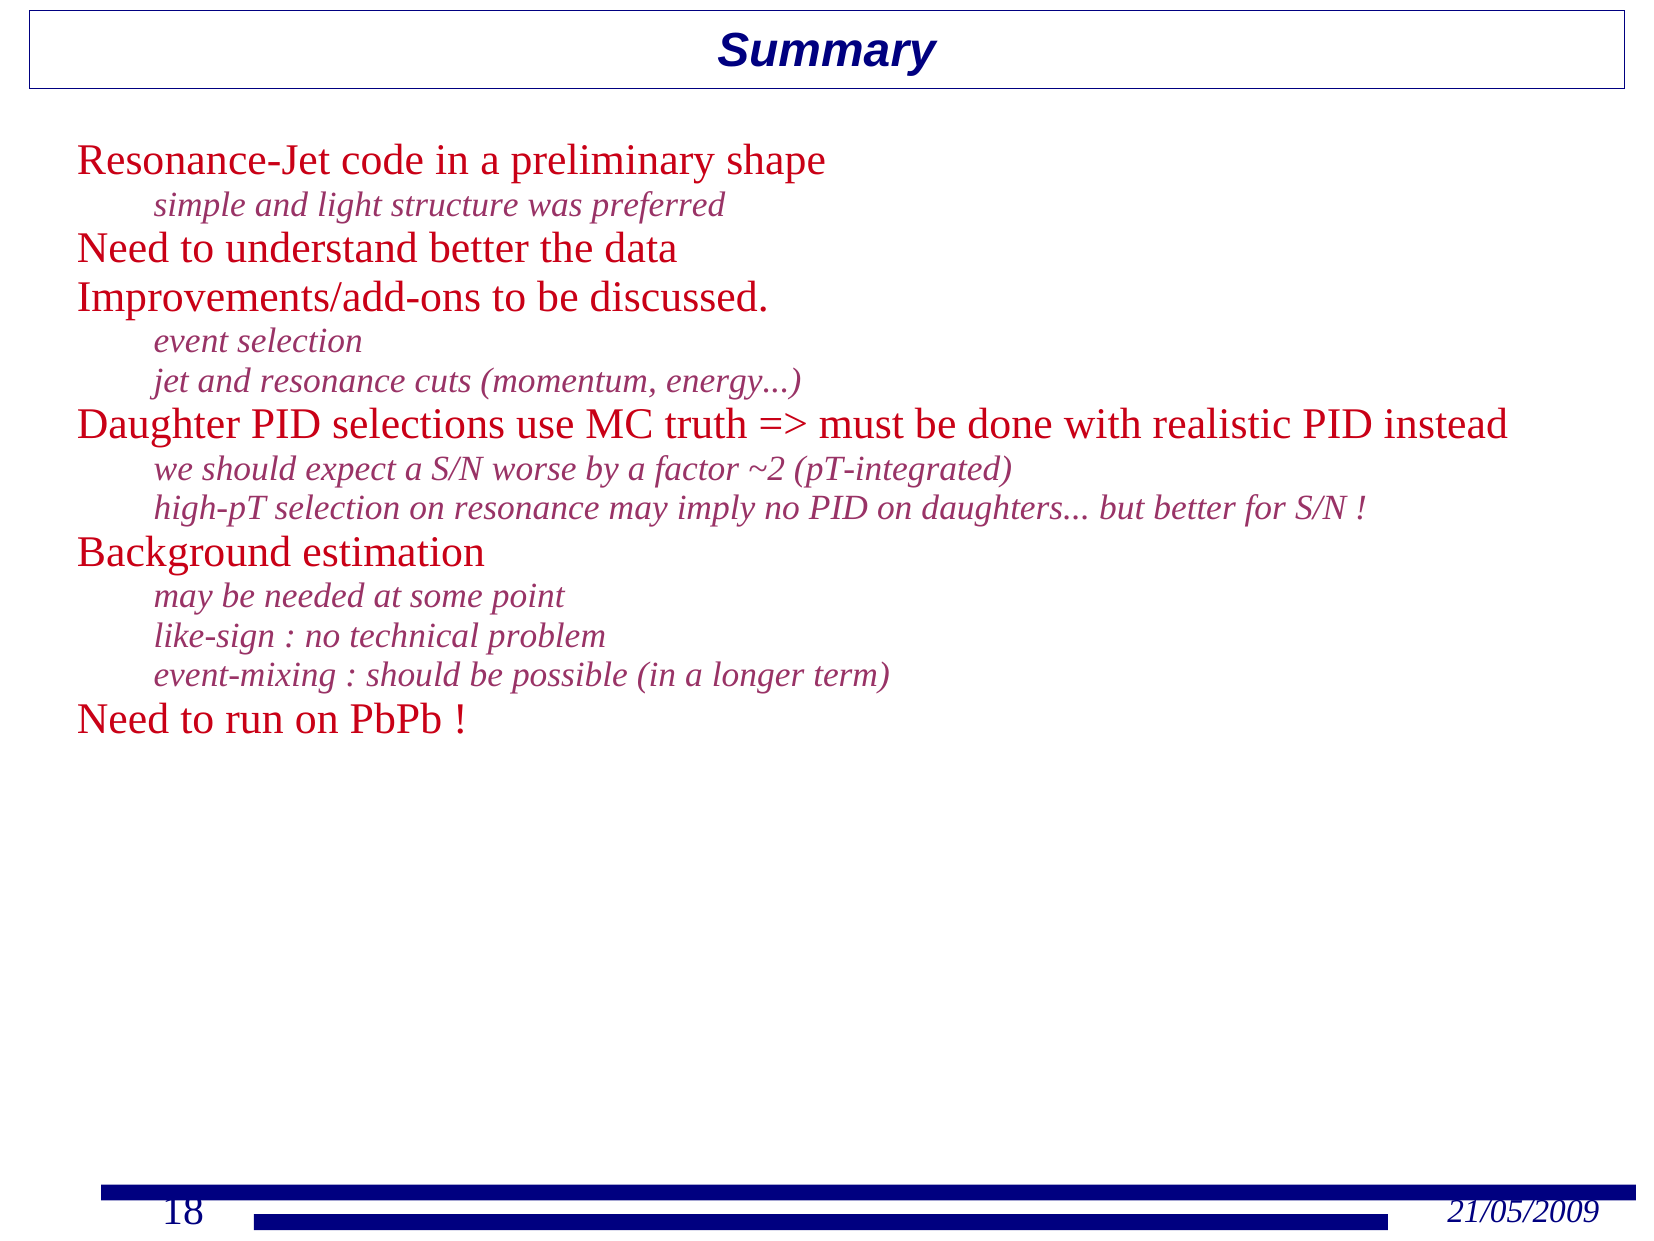

# Summary
Resonance-Jet code in a preliminary shape
simple and light structure was preferred
Need to understand better the data
Improvements/add-ons to be discussed.
event selection
jet and resonance cuts (momentum, energy...)
Daughter PID selections use MC truth => must be done with realistic PID instead
we should expect a S/N worse by a factor ~2 (pT-integrated)
high-pT selection on resonance may imply no PID on daughters... but better for S/N !
Background estimation
may be needed at some point
like-sign : no technical problem
event-mixing : should be possible (in a longer term)
Need to run on PbPb !
18